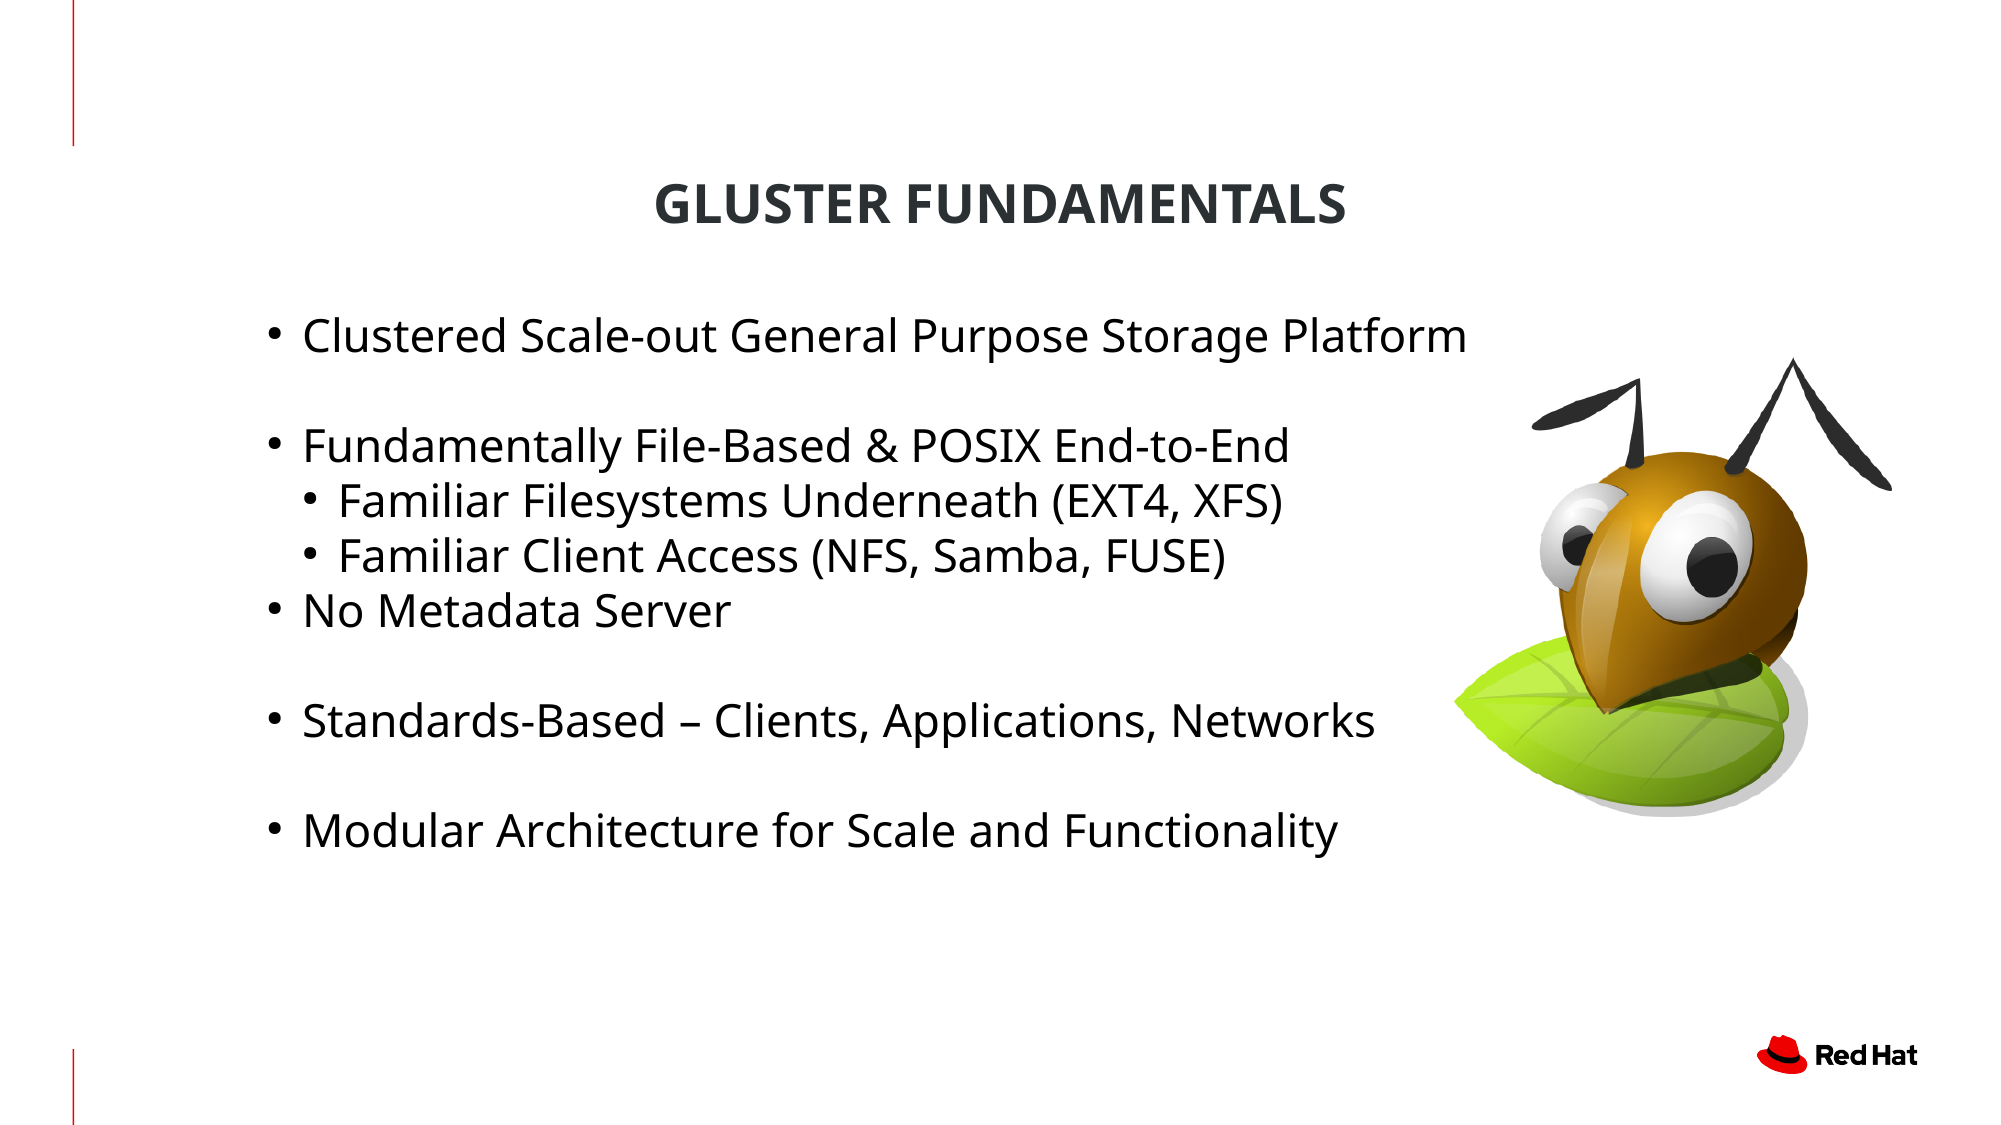

# Gluster Fundamentals
Clustered Scale-out General Purpose Storage Platform
Fundamentally File-Based & POSIX End-to-End
Familiar Filesystems Underneath (EXT4, XFS)
Familiar Client Access (NFS, Samba, FUSE)
No Metadata Server
Standards-Based – Clients, Applications, Networks
Modular Architecture for Scale and Functionality
No Central Metadata Server
• Suitable for unstructured data storage
• No single point of failure